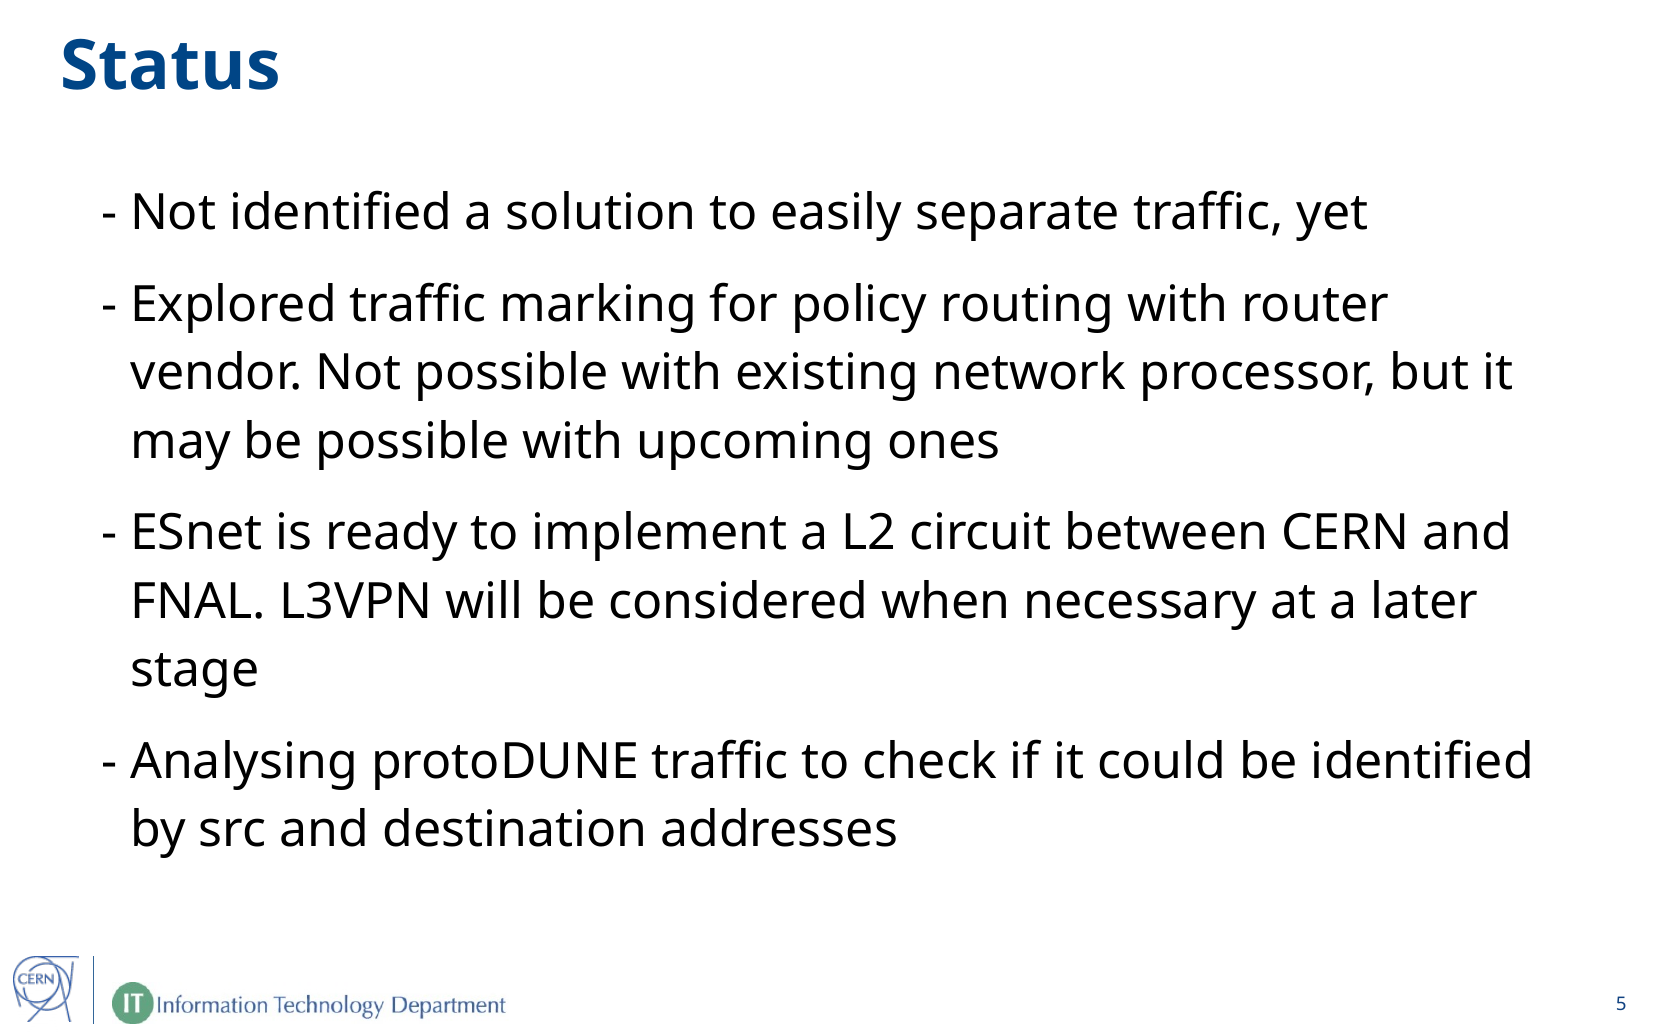

# Status
- Not identified a solution to easily separate traffic, yet
- Explored traffic marking for policy routing with router vendor. Not possible with existing network processor, but it may be possible with upcoming ones
- ESnet is ready to implement a L2 circuit between CERN and FNAL. L3VPN will be considered when necessary at a later stage
- Analysing protoDUNE traffic to check if it could be identified by src and destination addresses